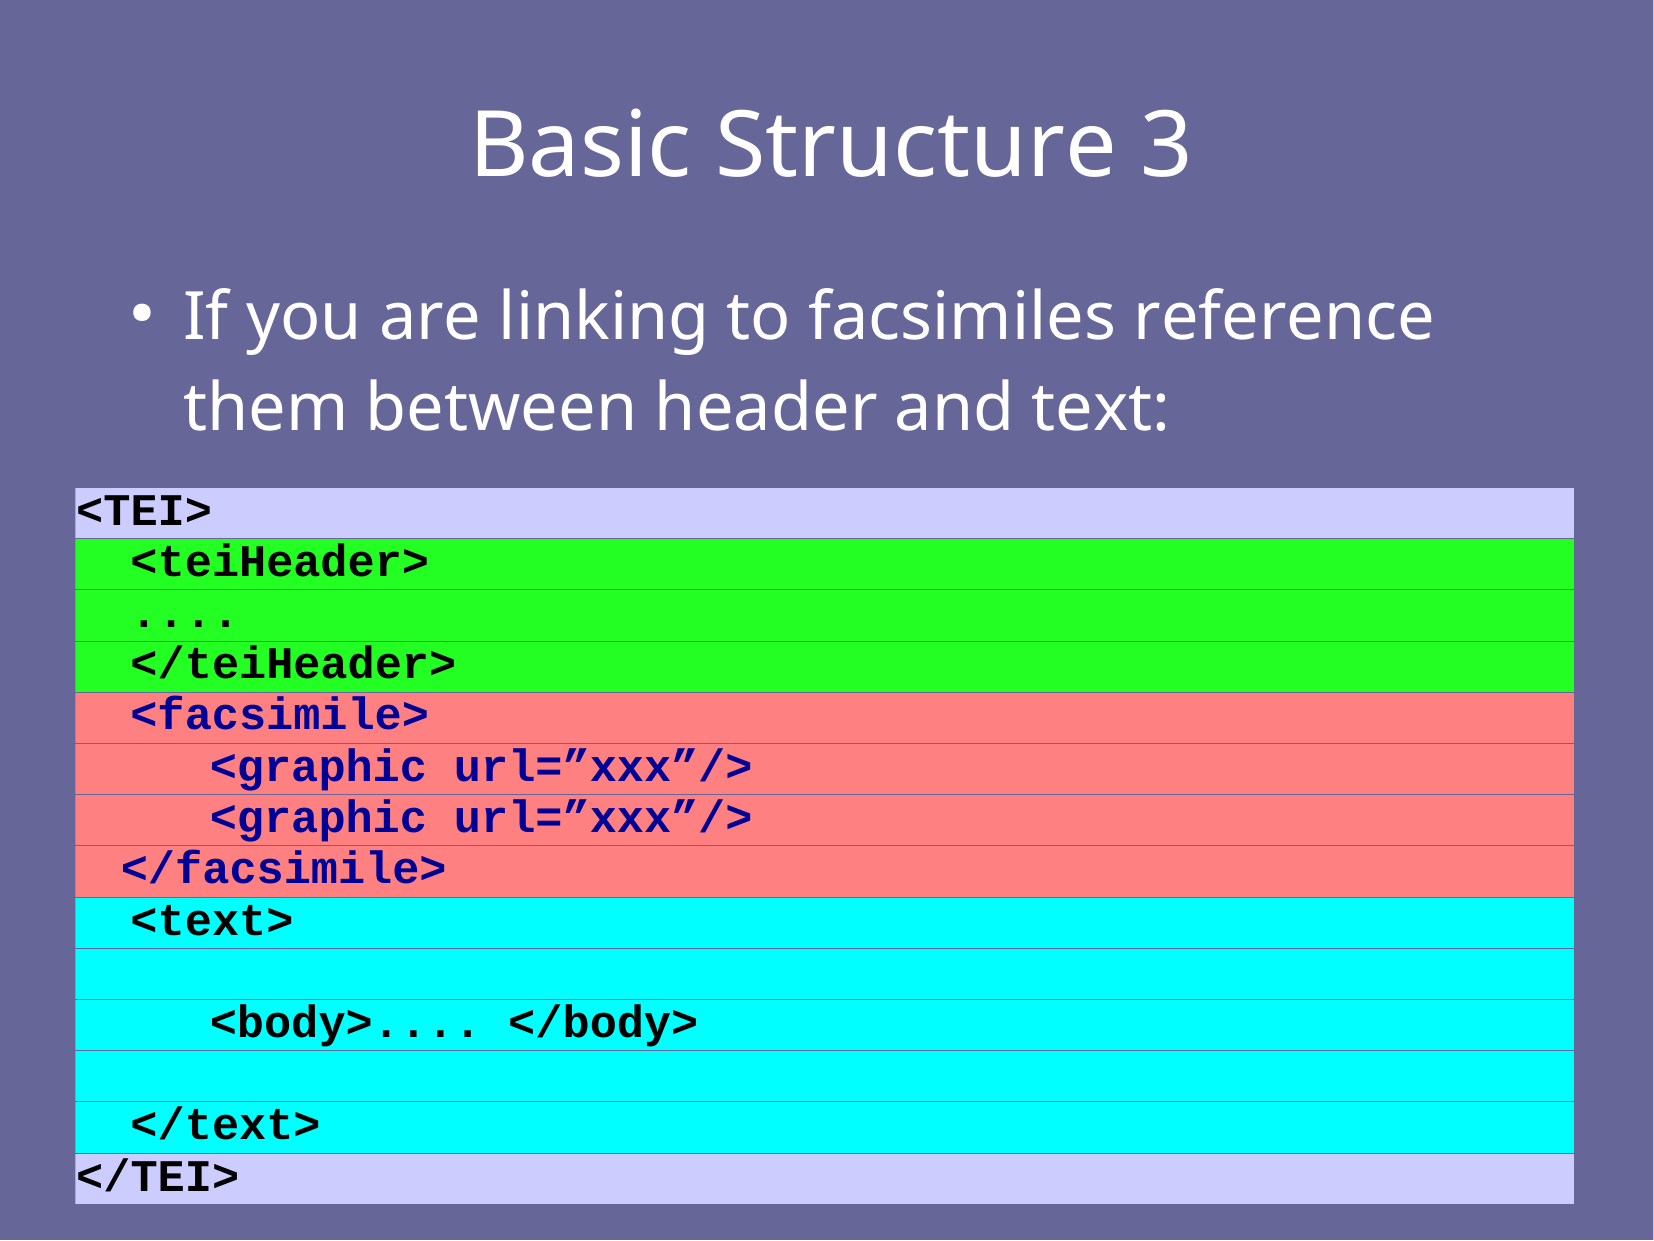

# Basic Structure 3
If you are linking to facsimiles reference them between header and text: